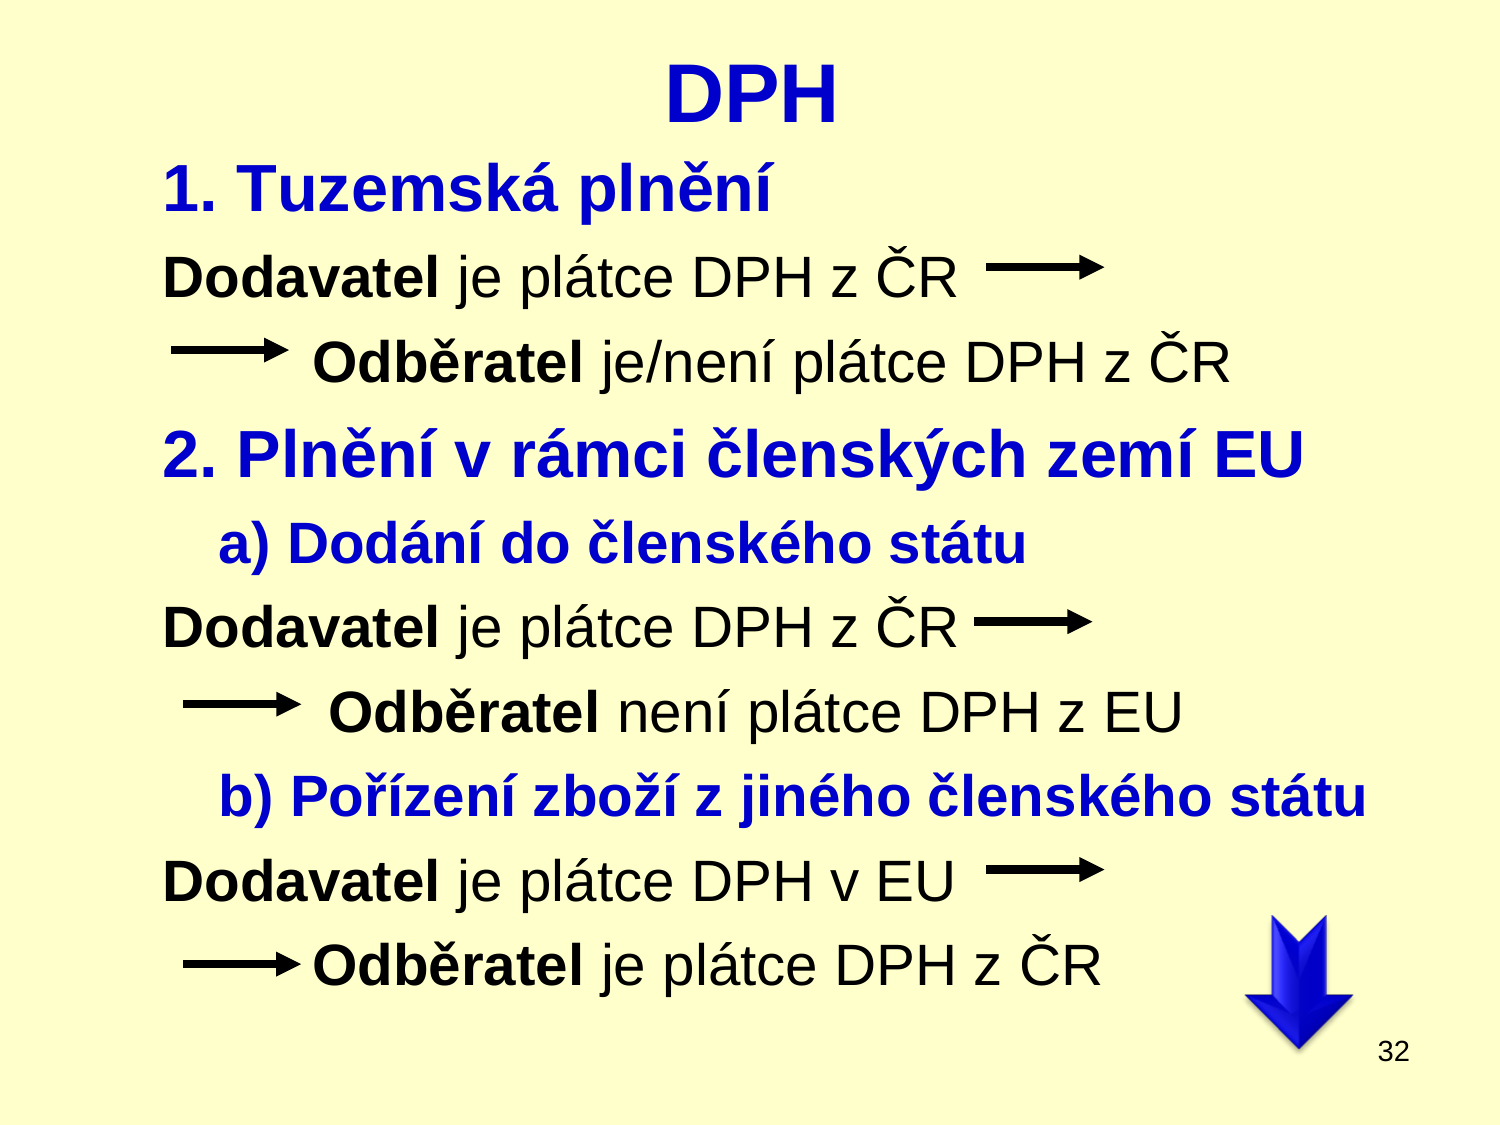

# DPH
1. Tuzemská plnění
Dodavatel je plátce DPH z ČR
		Odběratel je/není plátce DPH z ČR
2. Plnění v rámci členských zemí EU
	a) Dodání do členského státu
Dodavatel je plátce DPH z ČR
		 Odběratel není plátce DPH z EU
	b) Pořízení zboží z jiného členského státu
Dodavatel je plátce DPH v EU
		Odběratel je plátce DPH z ČR